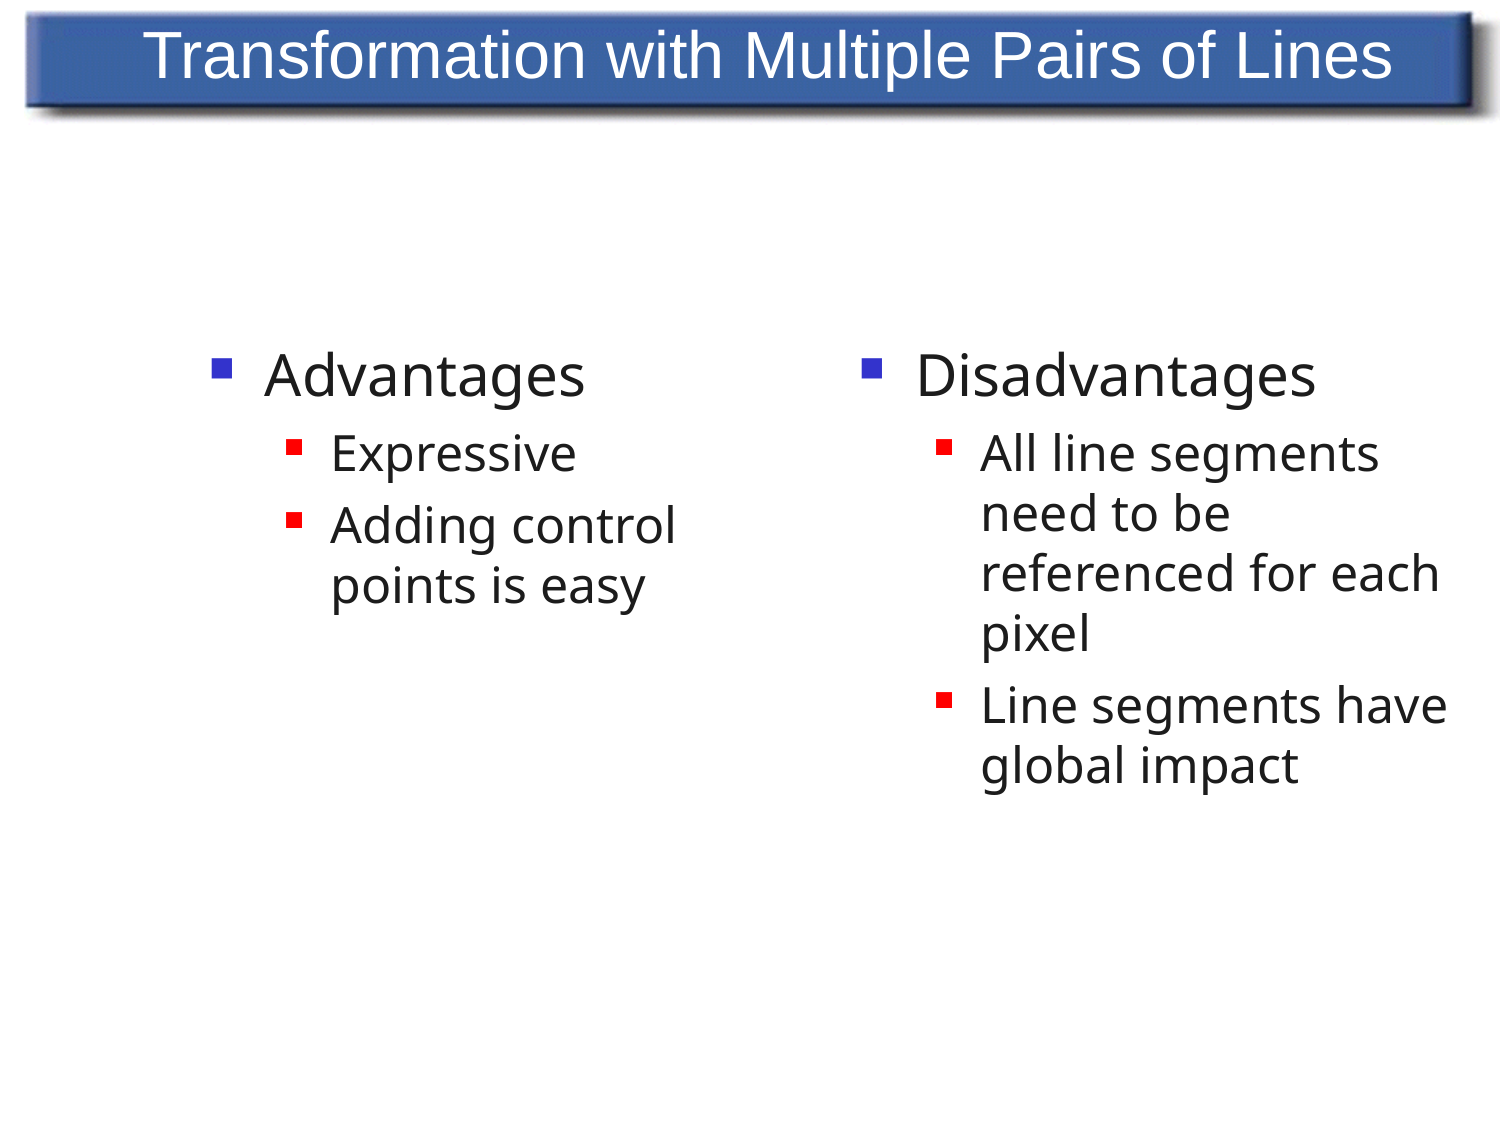

Transformation with Multiple Pairs of Lines
# Advantages
Expressive
Adding control points is easy
Disadvantages
All line segments need to be referenced for each pixel
Line segments have global impact